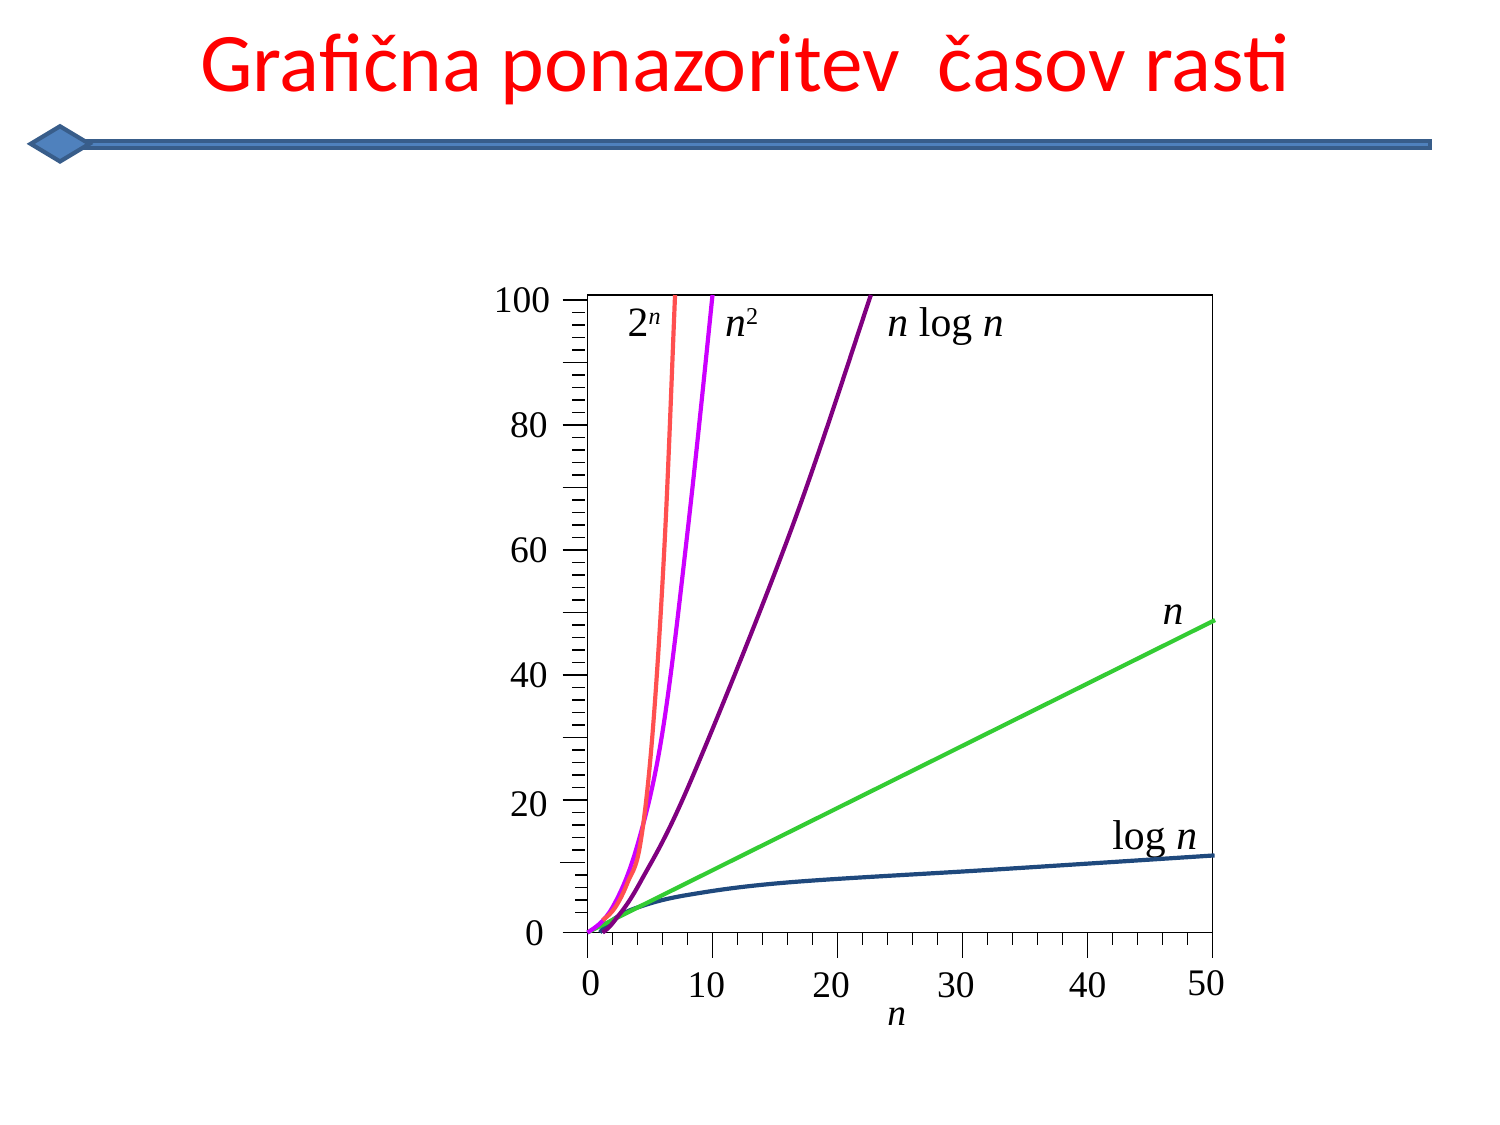

# Grafična ponazoritev časov rasti
100
80
60
40
20
0
0
50
10
20
30
40
n
n2
n log n
2n
n
log n